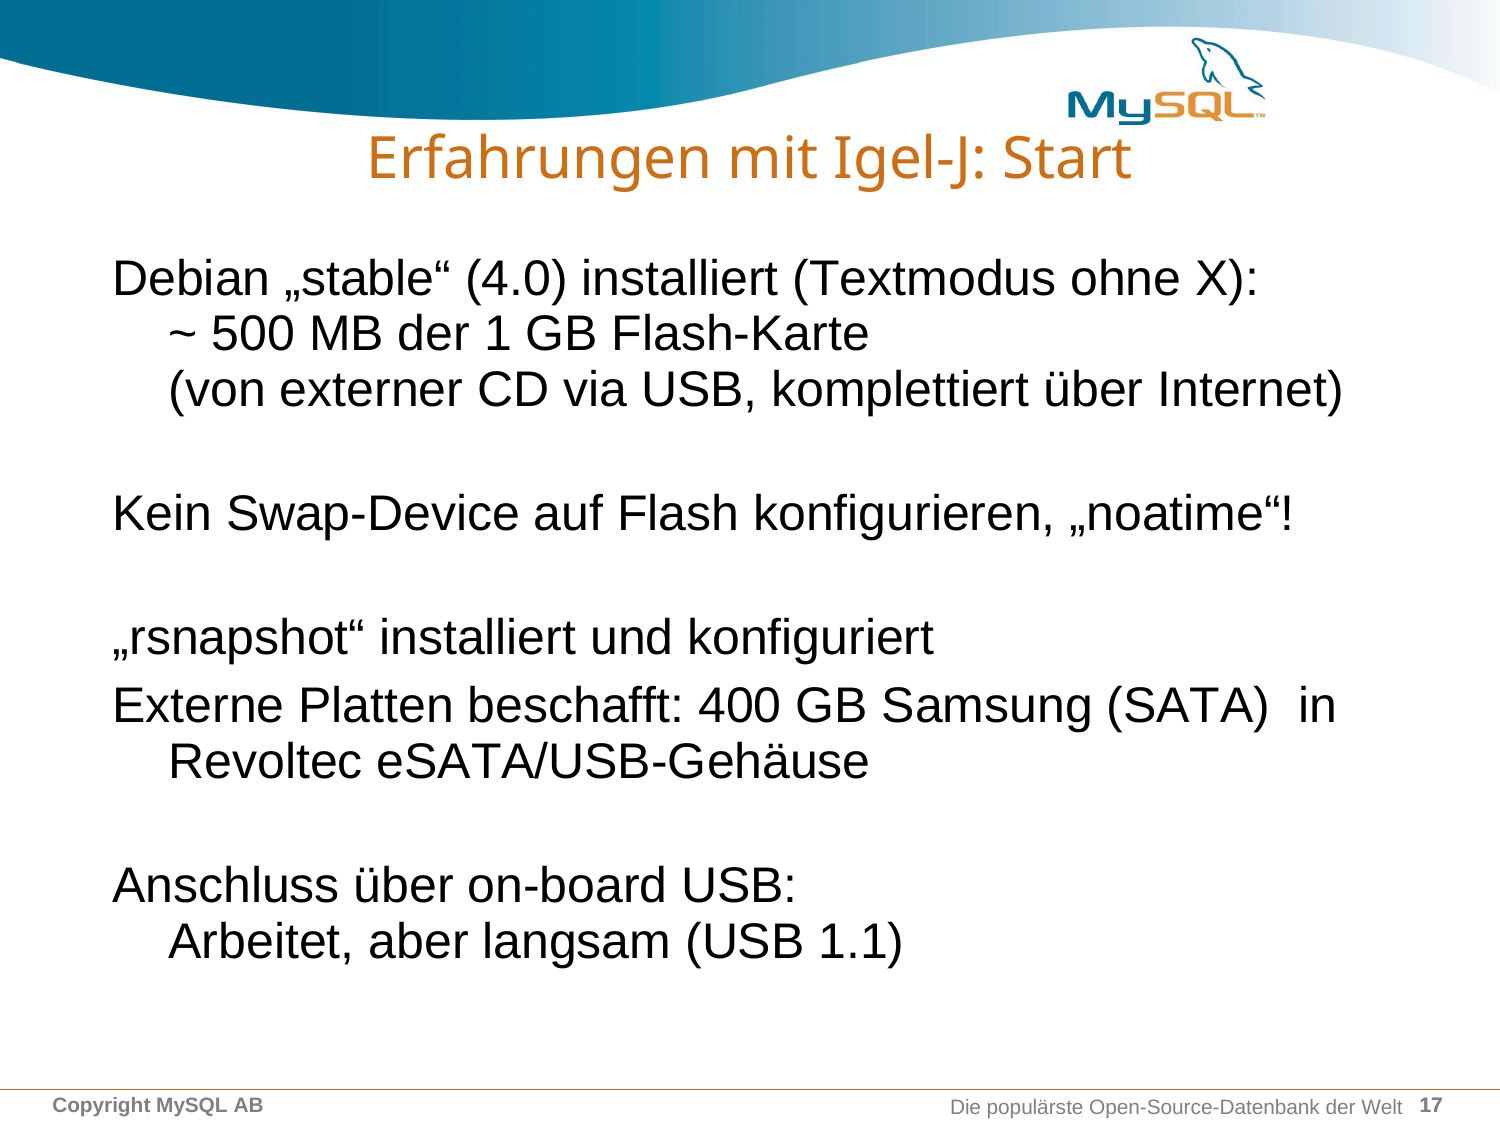

# Erfahrungen mit Igel-J: Start
Debian „stable“ (4.0) installiert (Textmodus ohne X):
~ 500 MB der 1 GB Flash-Karte
(von externer CD via USB, komplettiert über Internet)
Kein Swap-Device auf Flash konfigurieren, „noatime“!
„rsnapshot“ installiert und konfiguriert
Externe Platten beschafft: 400 GB Samsung (SATA) in Revoltec eSATA/USB-Gehäuse
Anschluss über on-board USB:
Arbeitet, aber langsam (USB 1.1)